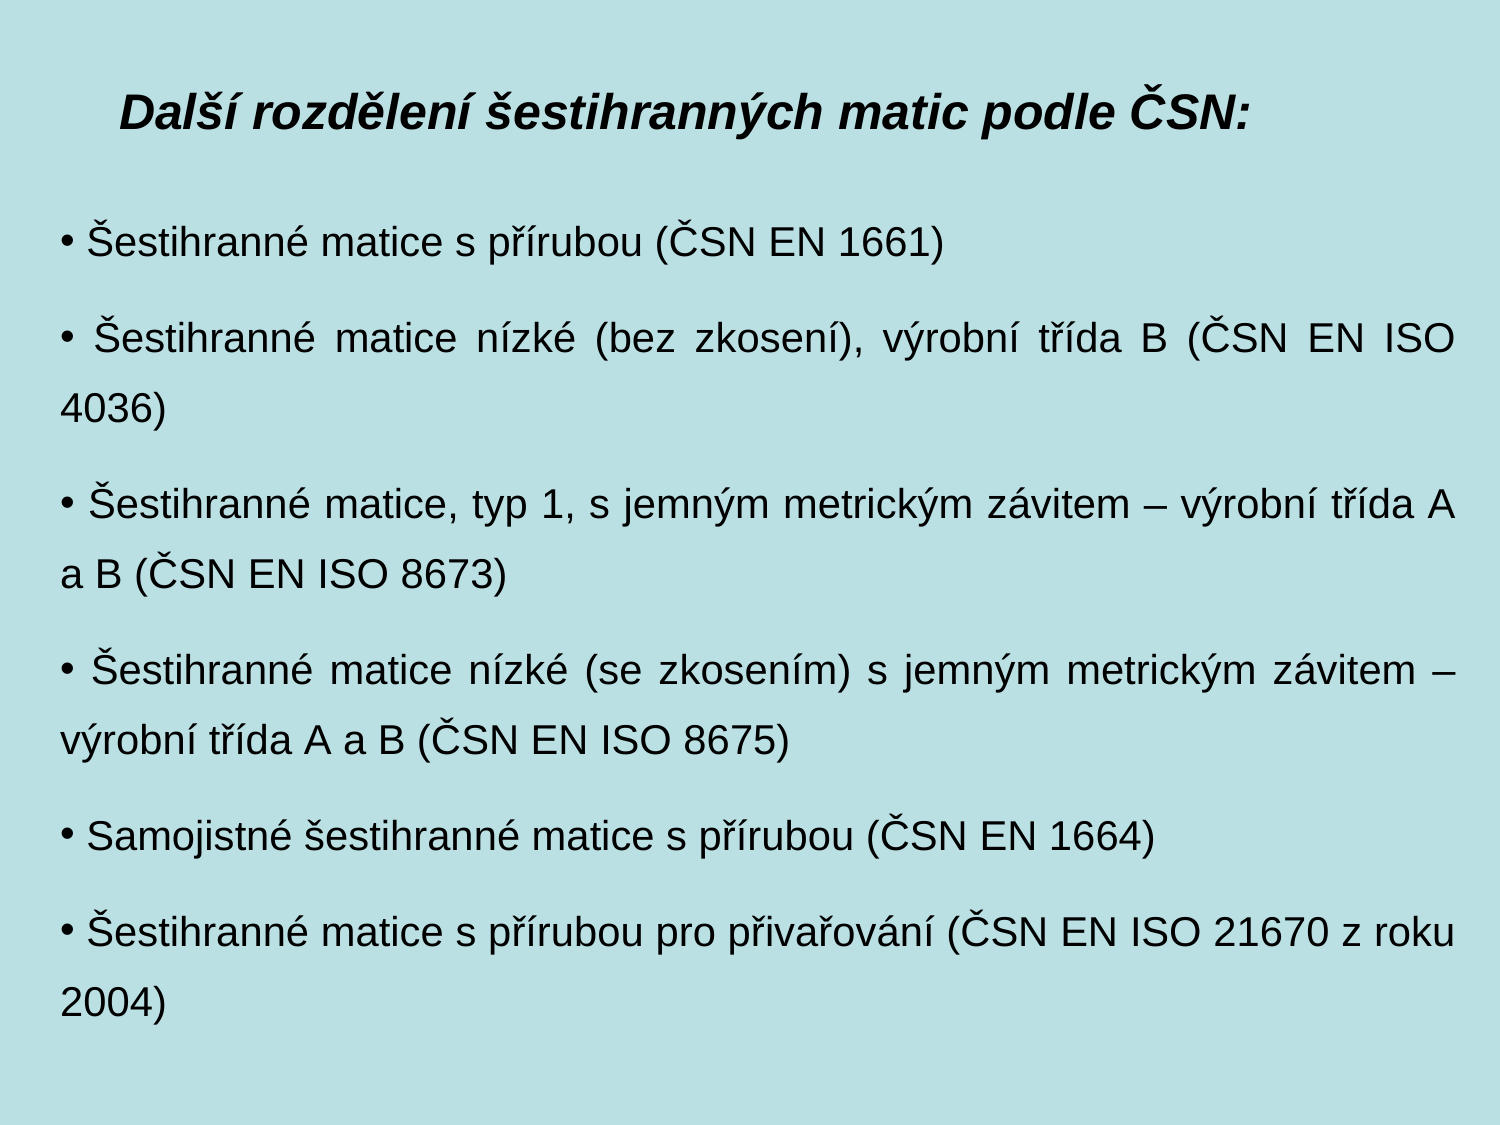

Další rozdělení šestihranných matic podle ČSN:
 Šestihranné matice s přírubou (ČSN EN 1661)
 Šestihranné matice nízké (bez zkosení), výrobní třída B (ČSN EN ISO 4036)
 Šestihranné matice, typ 1, s jemným metrickým závitem – výrobní třída A a B (ČSN EN ISO 8673)
 Šestihranné matice nízké (se zkosením) s jemným metrickým závitem – výrobní třída A a B (ČSN EN ISO 8675)
 Samojistné šestihranné matice s přírubou (ČSN EN 1664)
 Šestihranné matice s přírubou pro přivařování (ČSN EN ISO 21670 z roku 2004)